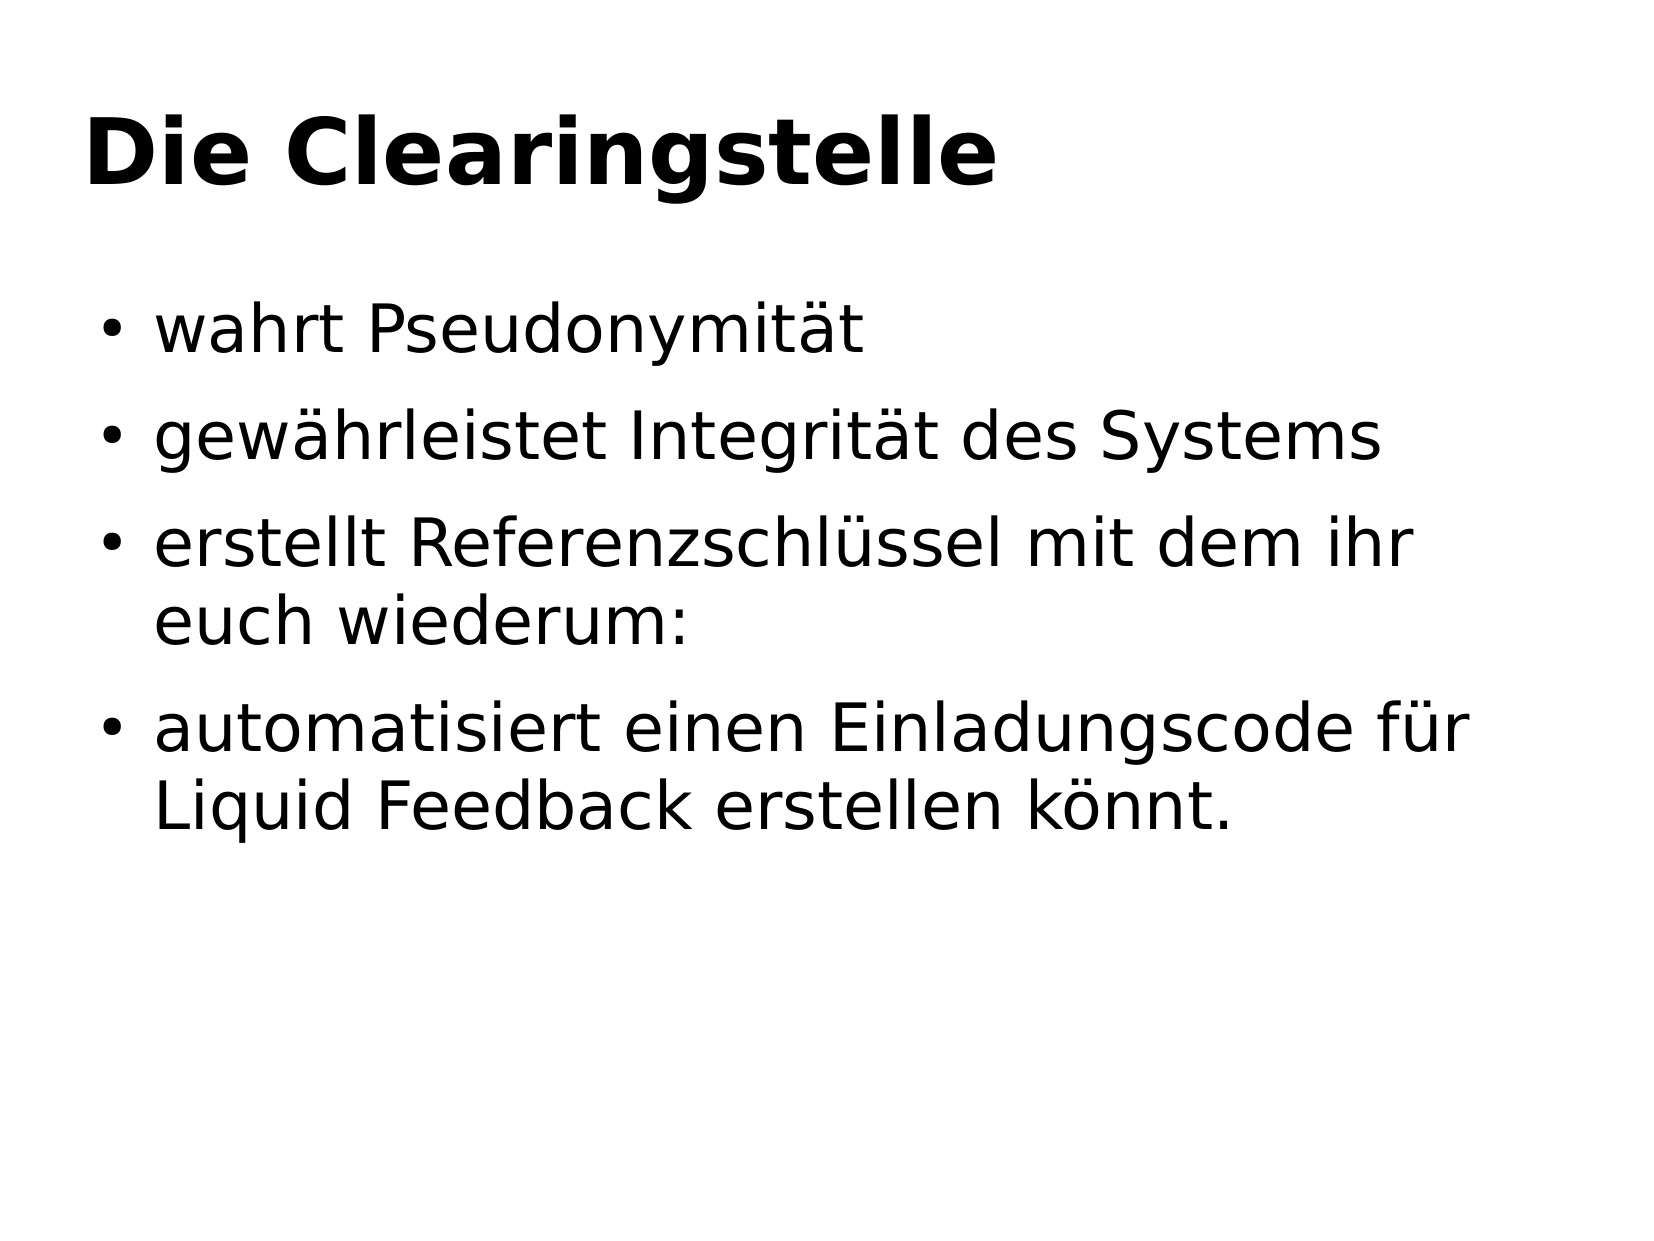

# Die Clearingstelle
wahrt Pseudonymität
gewährleistet Integrität des Systems
erstellt Referenzschlüssel mit dem ihr euch wiederum:
automatisiert einen Einladungscode für Liquid Feedback erstellen könnt.